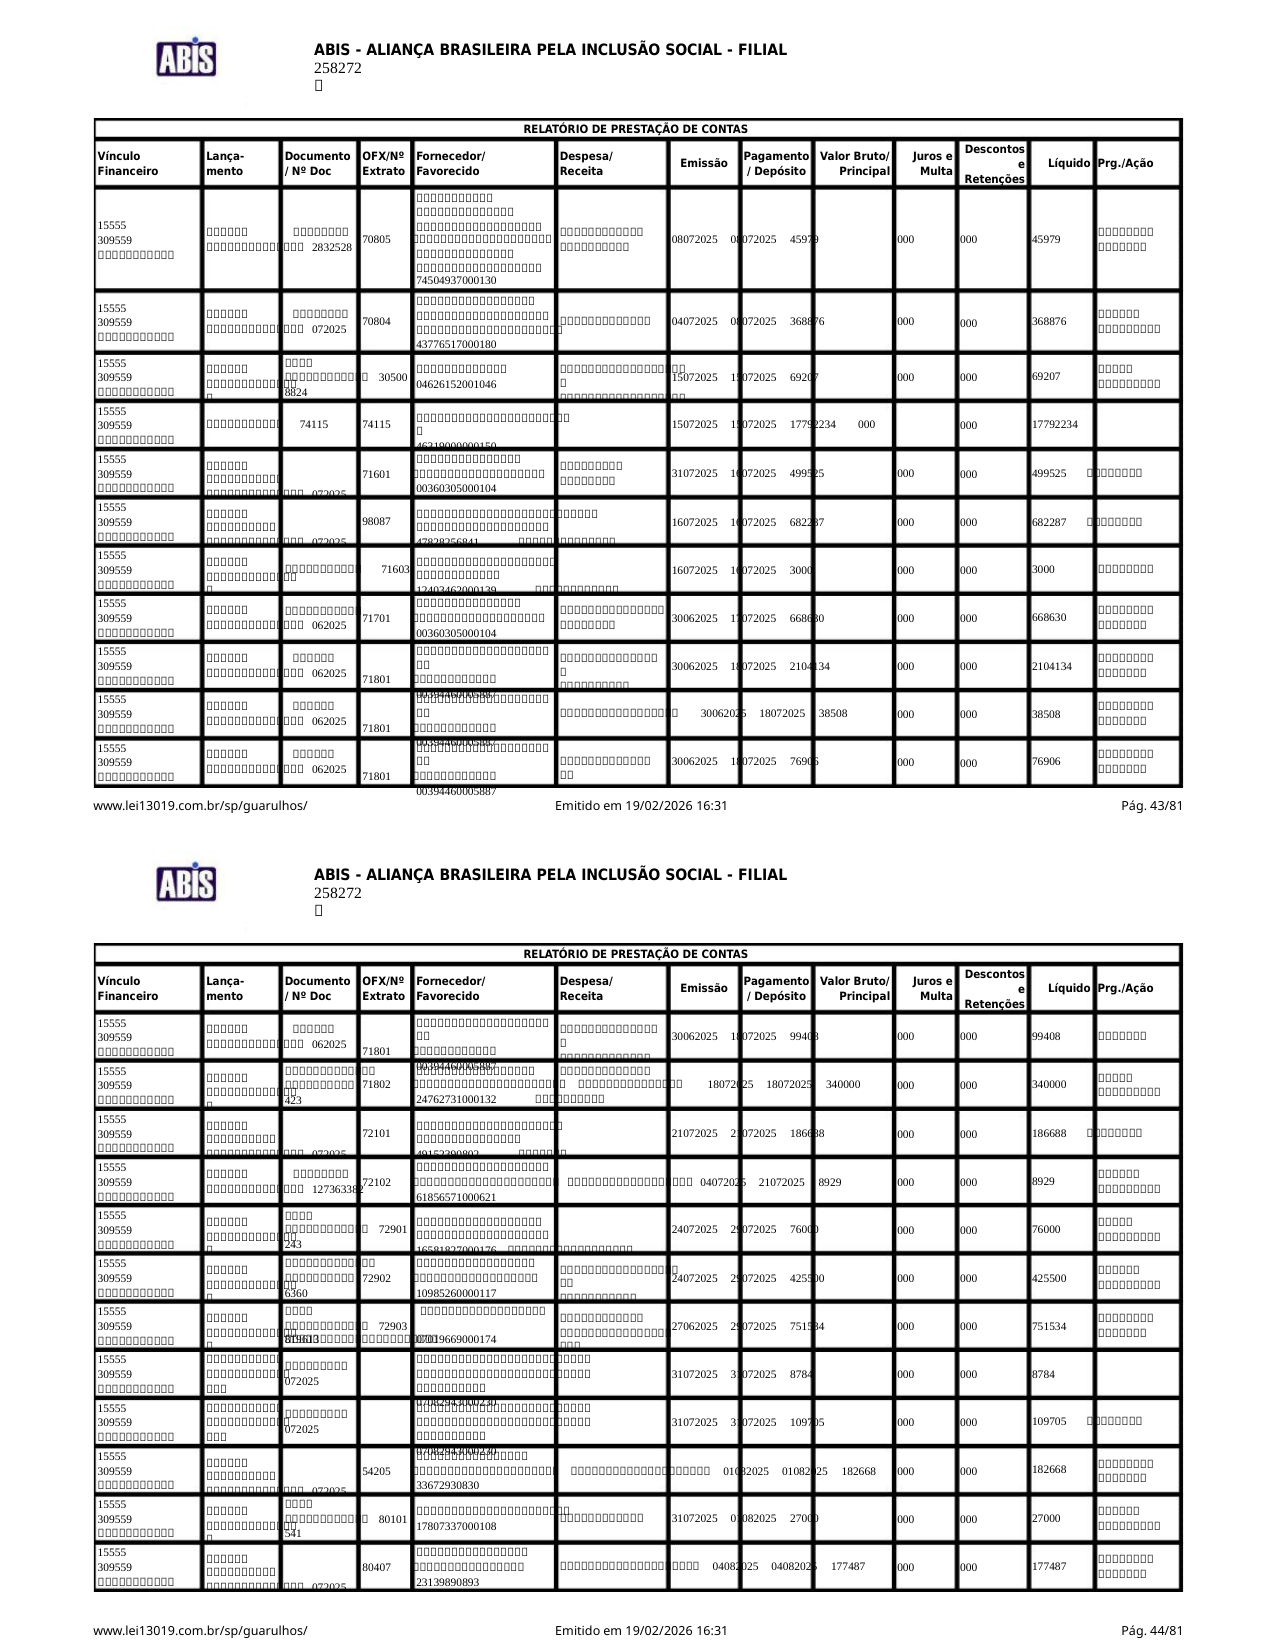

ABIS - ALIANÇA BRASILEIRA PELA INCLUSÃO SOCIAL - FILIAL


RELATÓRIO DE PRESTAÇÃO DE CONTAS
Descontos
e
Retenções
Vínculo
Financeiro
Lança-
mento
Documento
/ Nº Doc
OFX/Nº
Extrato
Fornecedor/
Favorecido
Despesa/
Receita
Pagamento
/ Depósito
Valor Bruto/
Principal
Juros e
Multa
Emissão
Líquido Prg./Ação






 
 




 


  












 
 




  
  







 
























 

   





 

 
 


  
  
  
  
  







 
 



 
 
 
 






 
 
 







 


 











 

 
 








 

 
 


   




 

 
 



  

www.lei13019.com.br/sp/guarulhos/
Emitido em 19/02/2026 16:31
Pág. 43/81
ABIS - ALIANÇA BRASILEIRA PELA INCLUSÃO SOCIAL - FILIAL


RELATÓRIO DE PRESTAÇÃO DE CONTAS
Descontos
e
Retenções
Vínculo
Financeiro
Lança-
mento
Documento
/ Nº Doc
OFX/Nº
Extrato
Fornecedor/
Favorecido
Despesa/
Receita
Pagamento
/ Depósito
Valor Bruto/
Principal
Juros e
Multa
Emissão
Líquido Prg./Ação




 

 
 


  






































     
 




 
 
 
 

  
 




     

 
 









 
 


 

  
  
  
  
  











 










 
  















 










 



 






     

 
 





 








  





 

 
 


   

www.lei13019.com.br/sp/guarulhos/
Emitido em 19/02/2026 16:31
Pág. 44/81